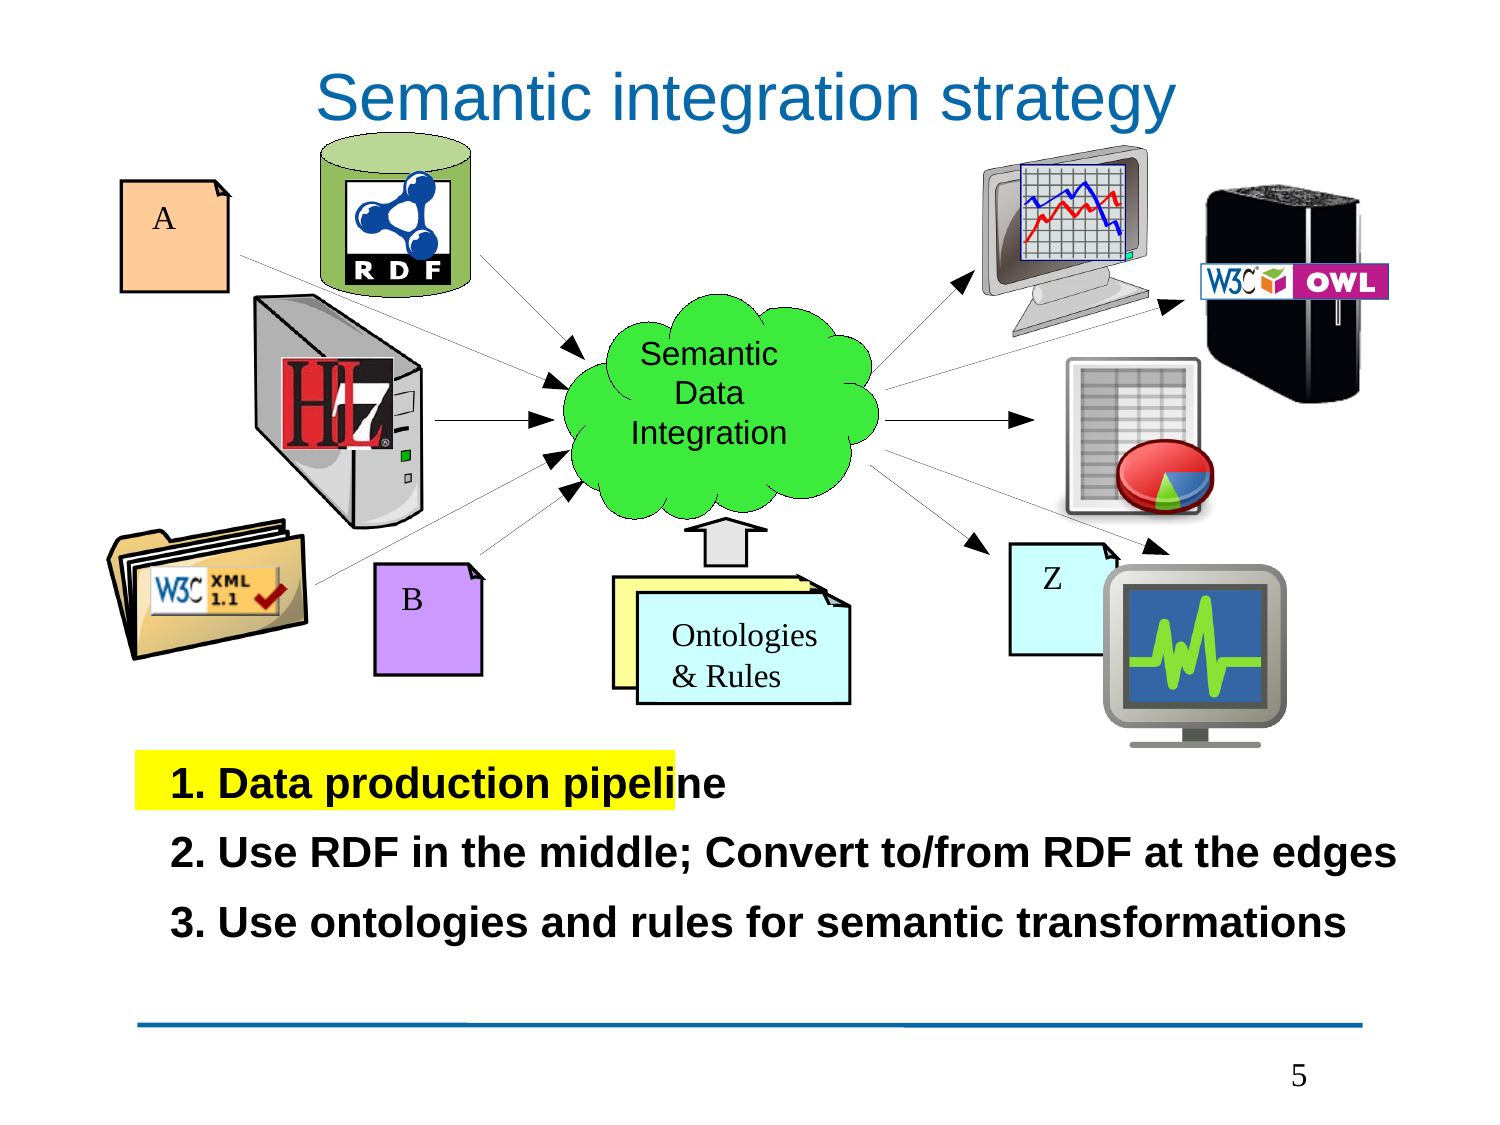

# Semantic integration strategy
X
A
Y
Semantic
Data
Integration
Semantic
Data
Federation
Z
B
Ontologies
& Rules
Ontologies
& Rules
Data production pipeline
Use RDF in the middle; Convert to/from RDF at the edges
Use ontologies and rules for semantic transformations
5